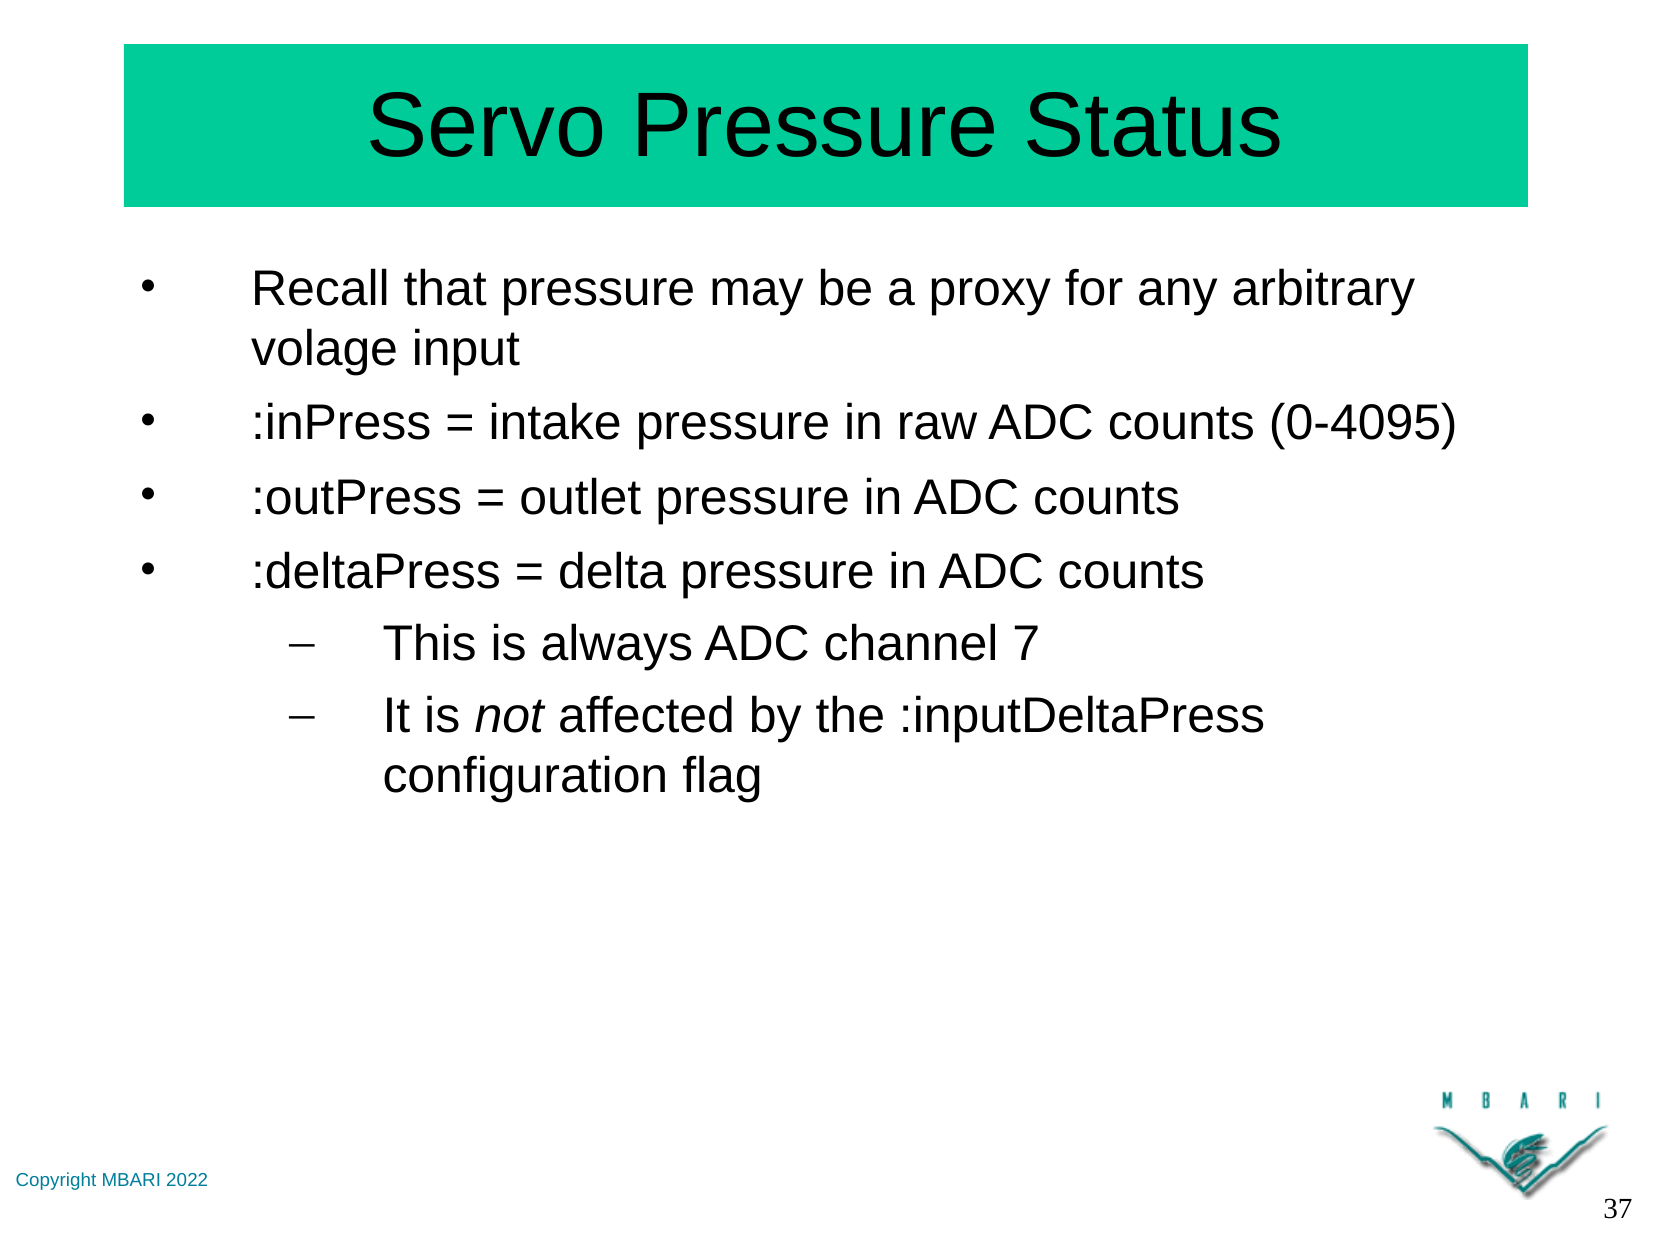

# Servo Pressure Status
Recall that pressure may be a proxy for any arbitrary volage input
:inPress = intake pressure in raw ADC counts (0-4095)
:outPress = outlet pressure in ADC counts
:deltaPress = delta pressure in ADC counts
This is always ADC channel 7
It is not affected by the :inputDeltaPress configuration flag